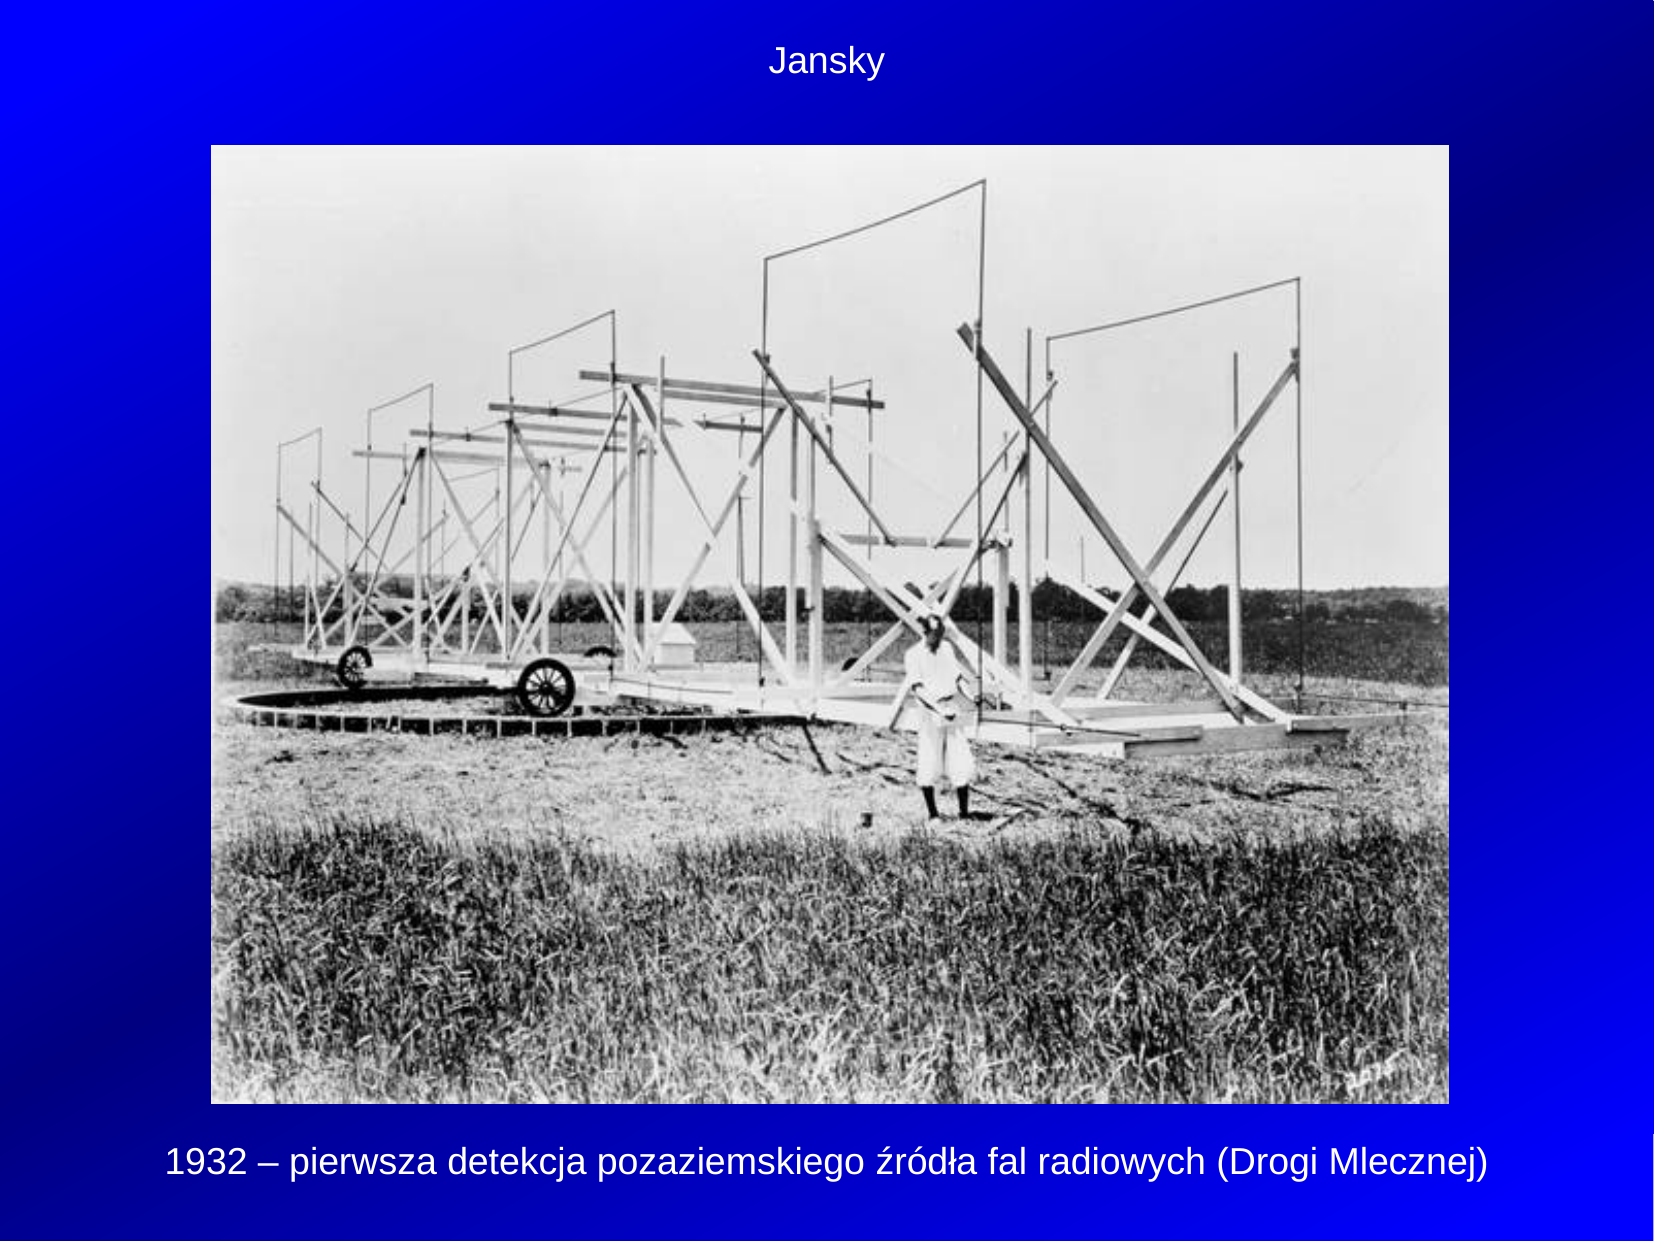

Jansky
1932 – pierwsza detekcja pozaziemskiego źródła fal radiowych (Drogi Mlecznej)